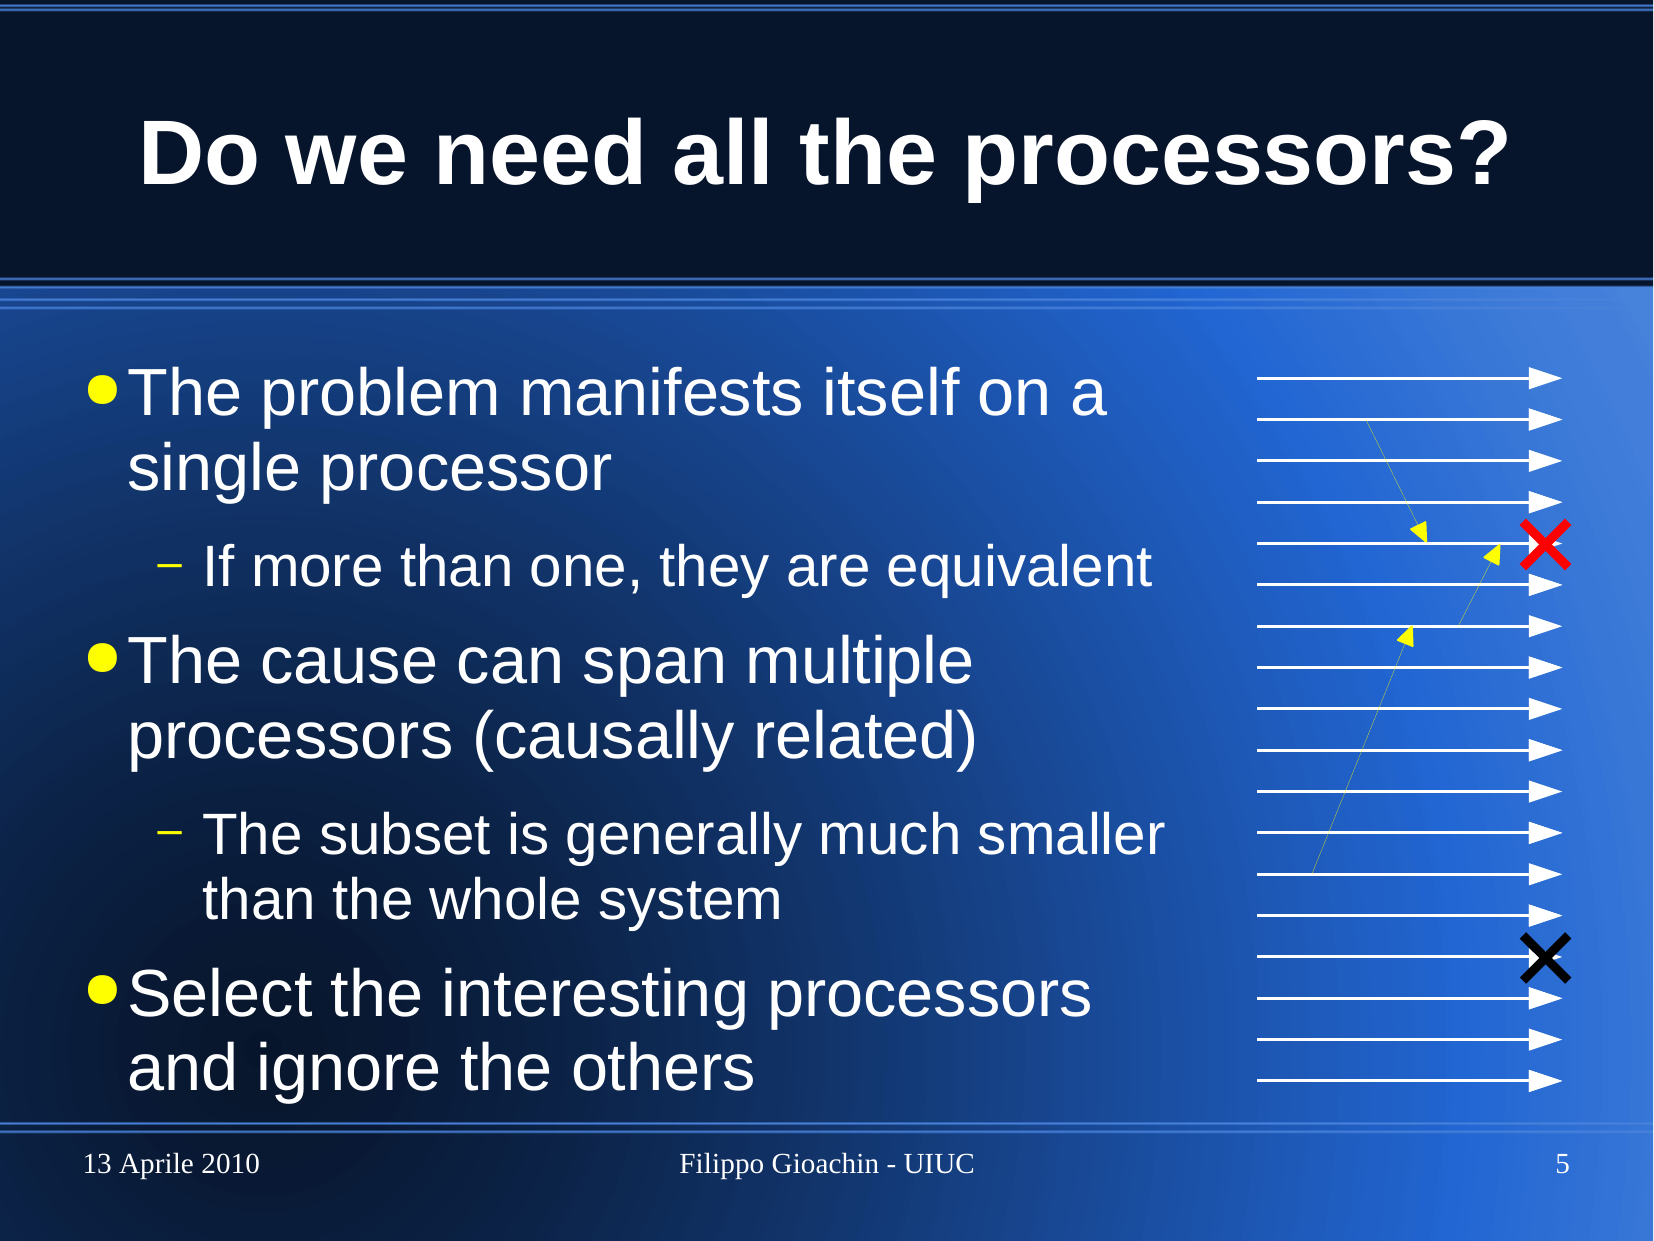

# Do we need all the processors?
The problem manifests itself on a single processor
If more than one, they are equivalent
The cause can span multiple processors (causally related)
The subset is generally much smaller than the whole system
Select the interesting processors and ignore the others
13 Aprile 2010
Filippo Gioachin - UIUC
5